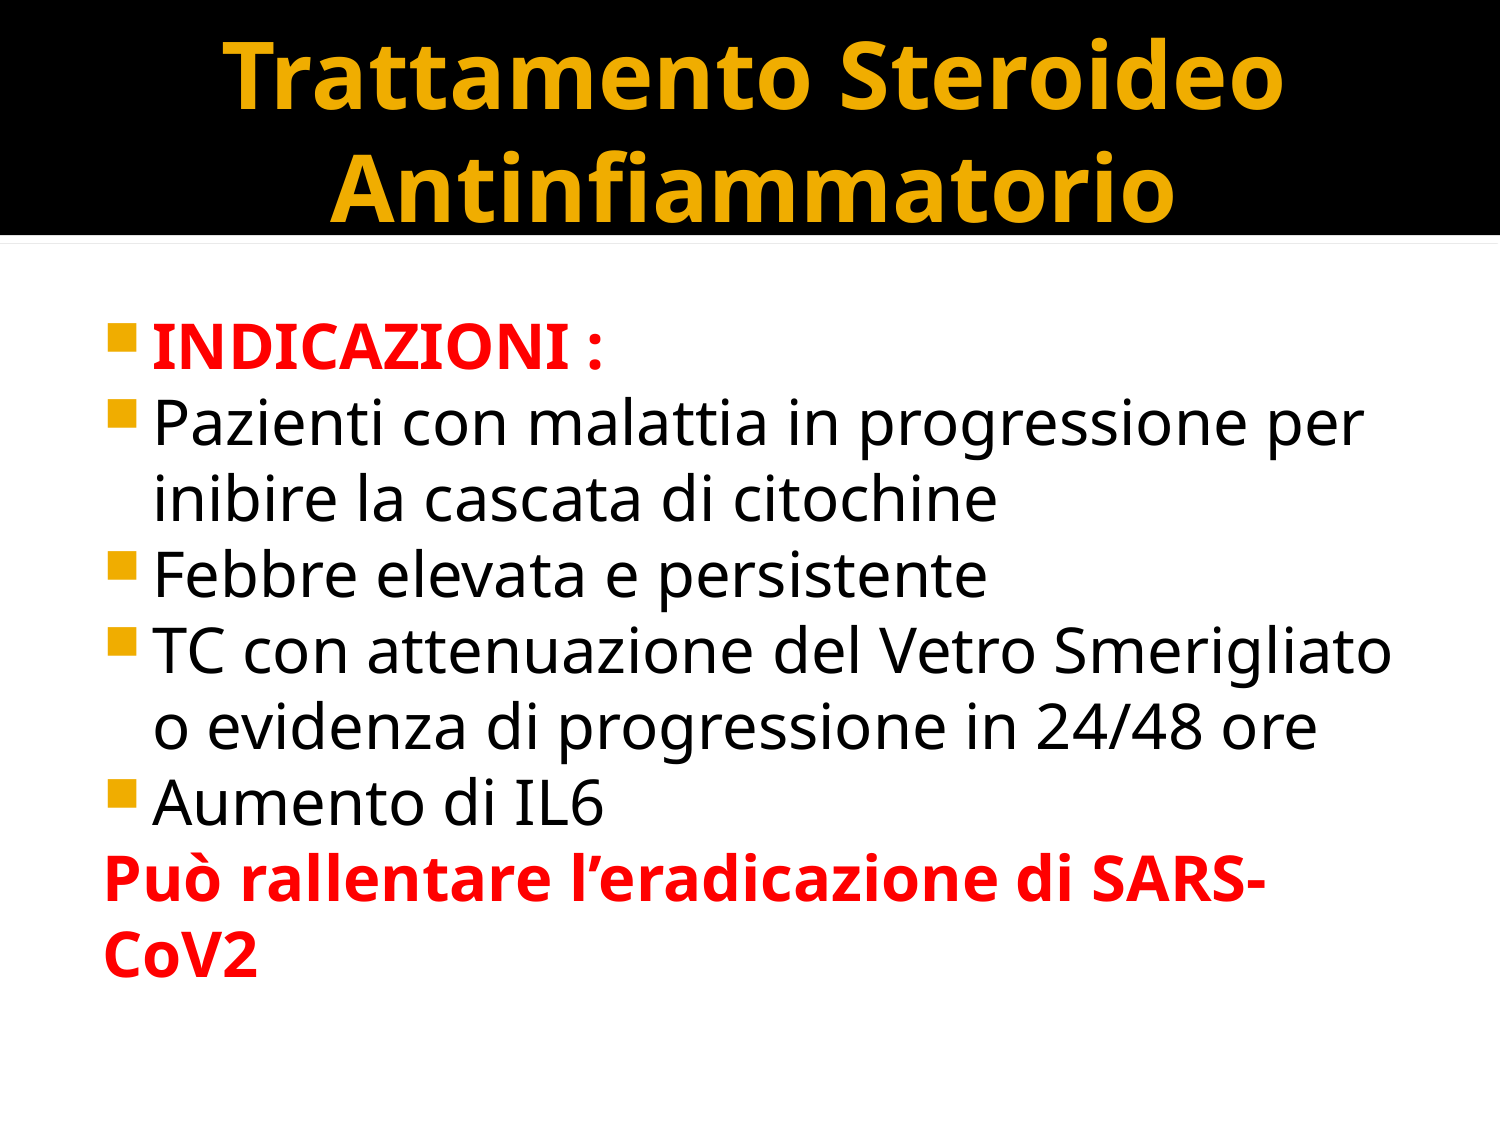

# Trattamento Steroideo Antinfiammatorio
INDICAZIONI :
Pazienti con malattia in progressione per inibire la cascata di citochine
Febbre elevata e persistente
TC con attenuazione del Vetro Smerigliato o evidenza di progressione in 24/48 ore
Aumento di IL6
Può rallentare l’eradicazione di SARS-CoV2